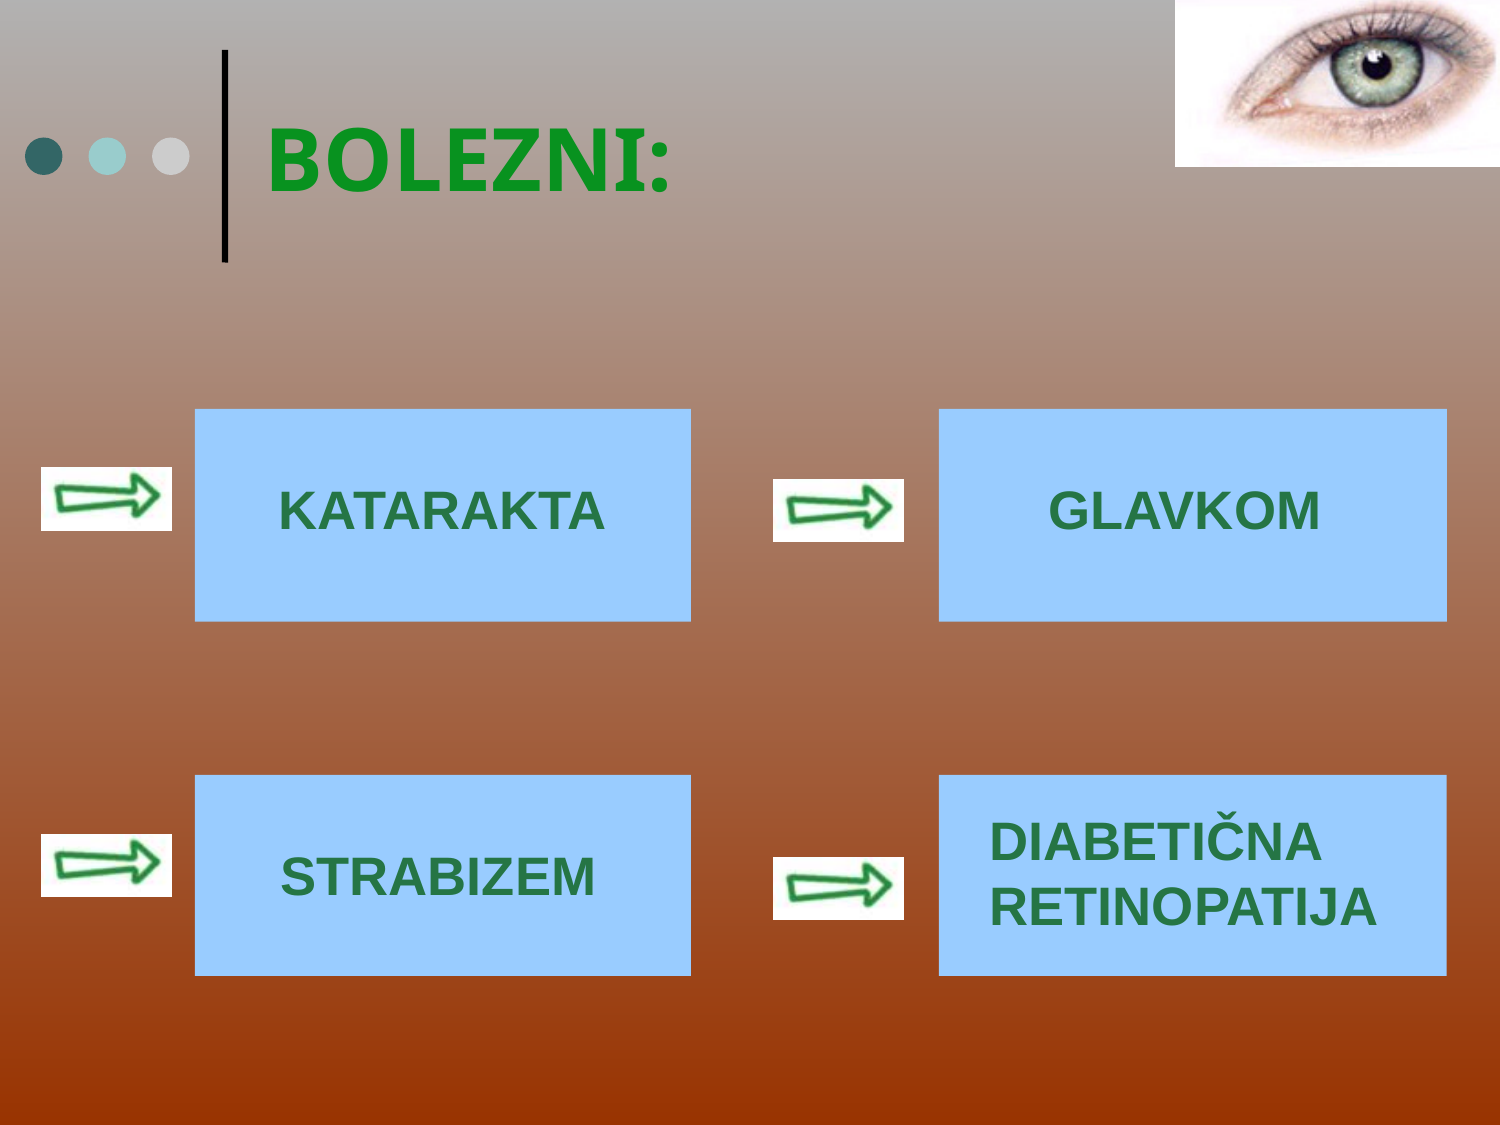

# BOLEZNI:
KATARAKTA
GLAVKOM
DIABETIČNA RETINOPATIJA
STRABIZEM